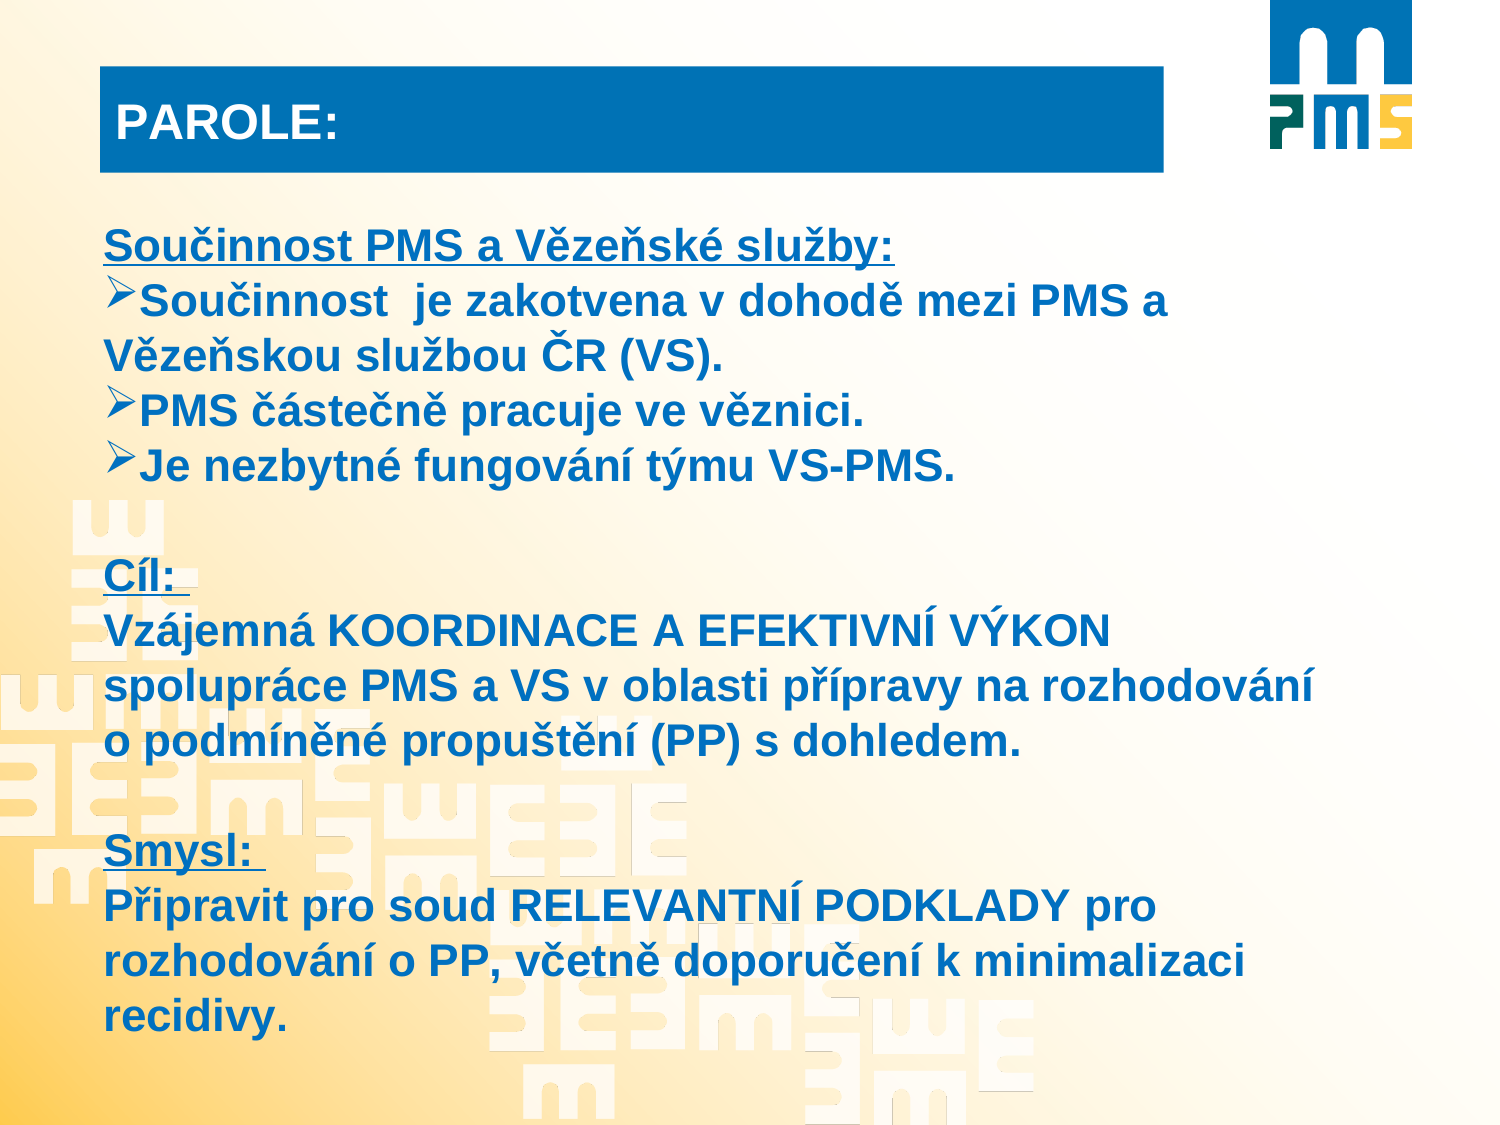

# PAROLE:
Součinnost PMS a Vězeňské služby:
Součinnost je zakotvena v dohodě mezi PMS a Vězeňskou službou ČR (VS).
PMS částečně pracuje ve věznici.
Je nezbytné fungování týmu VS-PMS.
Cíl:
Vzájemná KOORDINACE A EFEKTIVNÍ VÝKON spolupráce PMS a VS v oblasti přípravy na rozhodování o podmíněné propuštění (PP) s dohledem.
Smysl:
Připravit pro soud RELEVANTNÍ PODKLADY pro rozhodování o PP, včetně doporučení k minimalizaci recidivy.